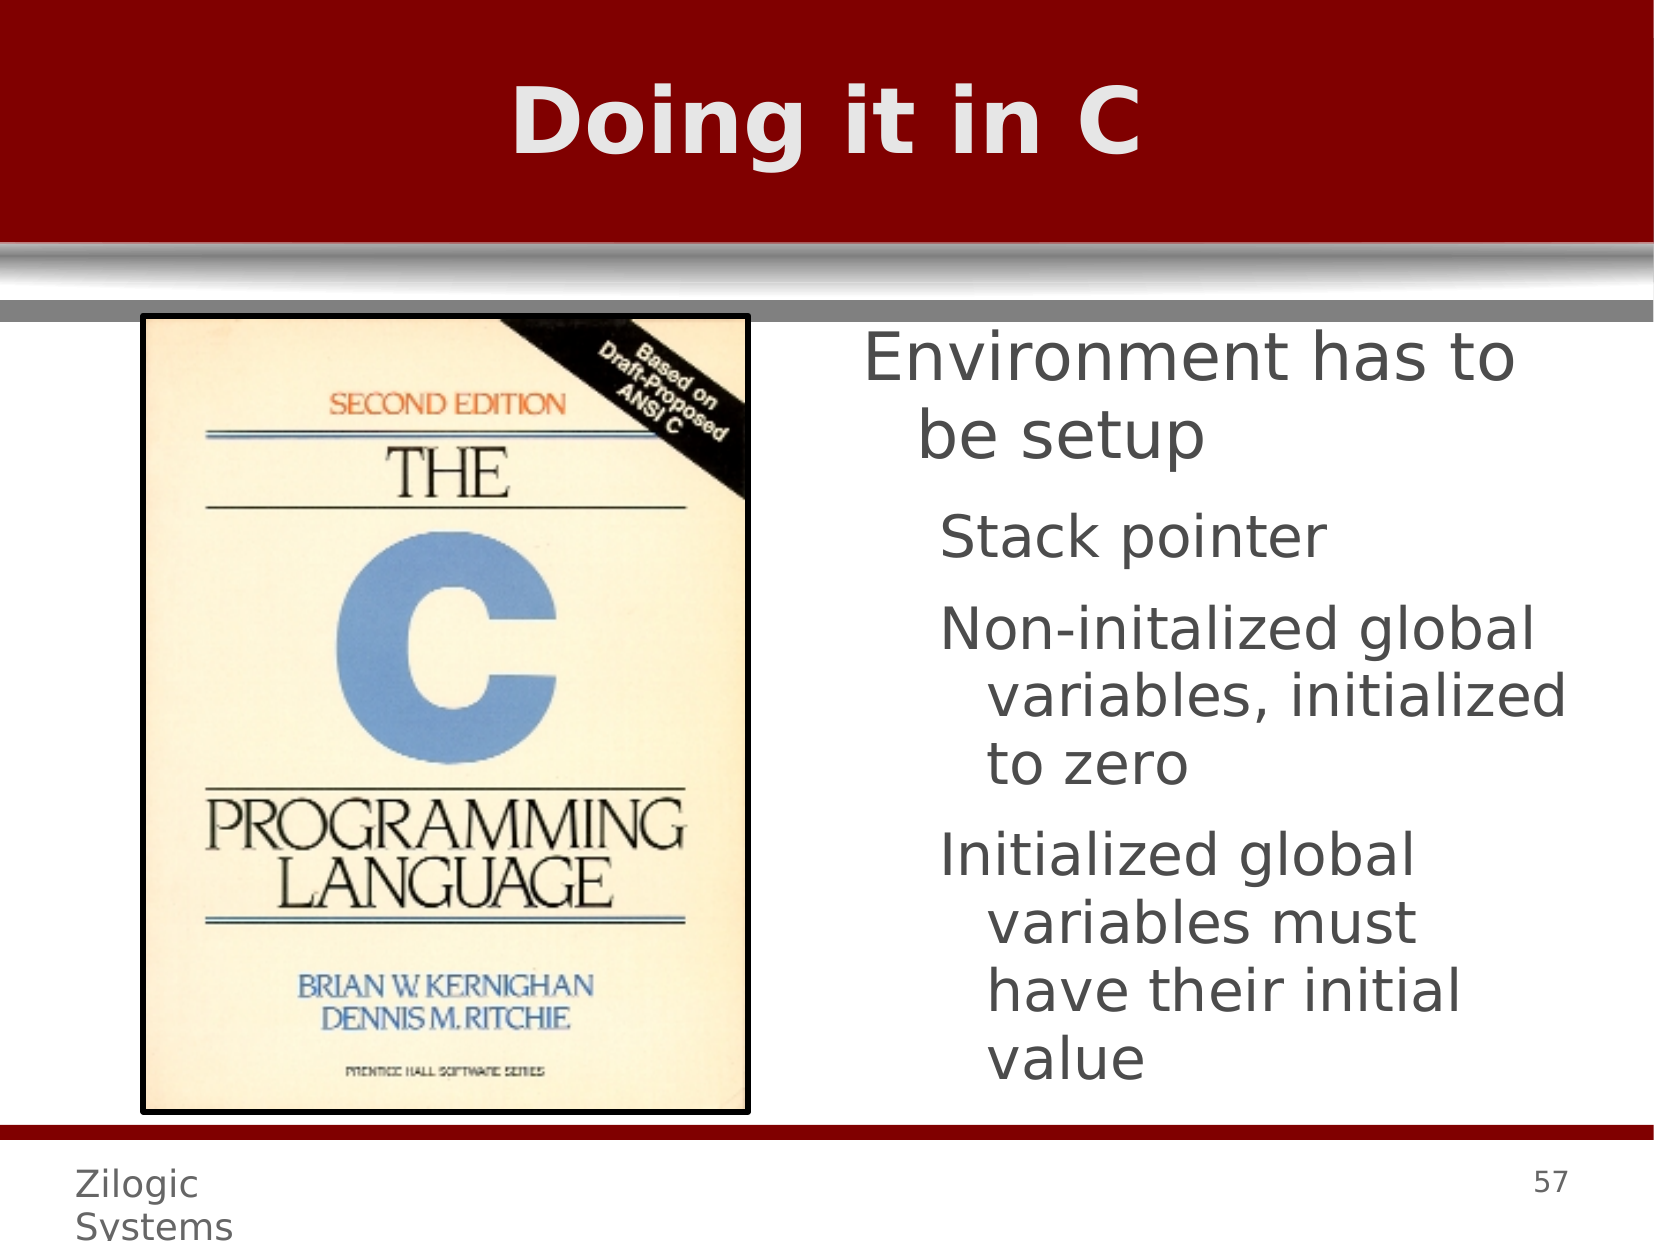

# Doing it in C
Environment has to be setup
Stack pointer
Non-initalized global variables, initialized to zero
Initialized global variables must have their initial value
57